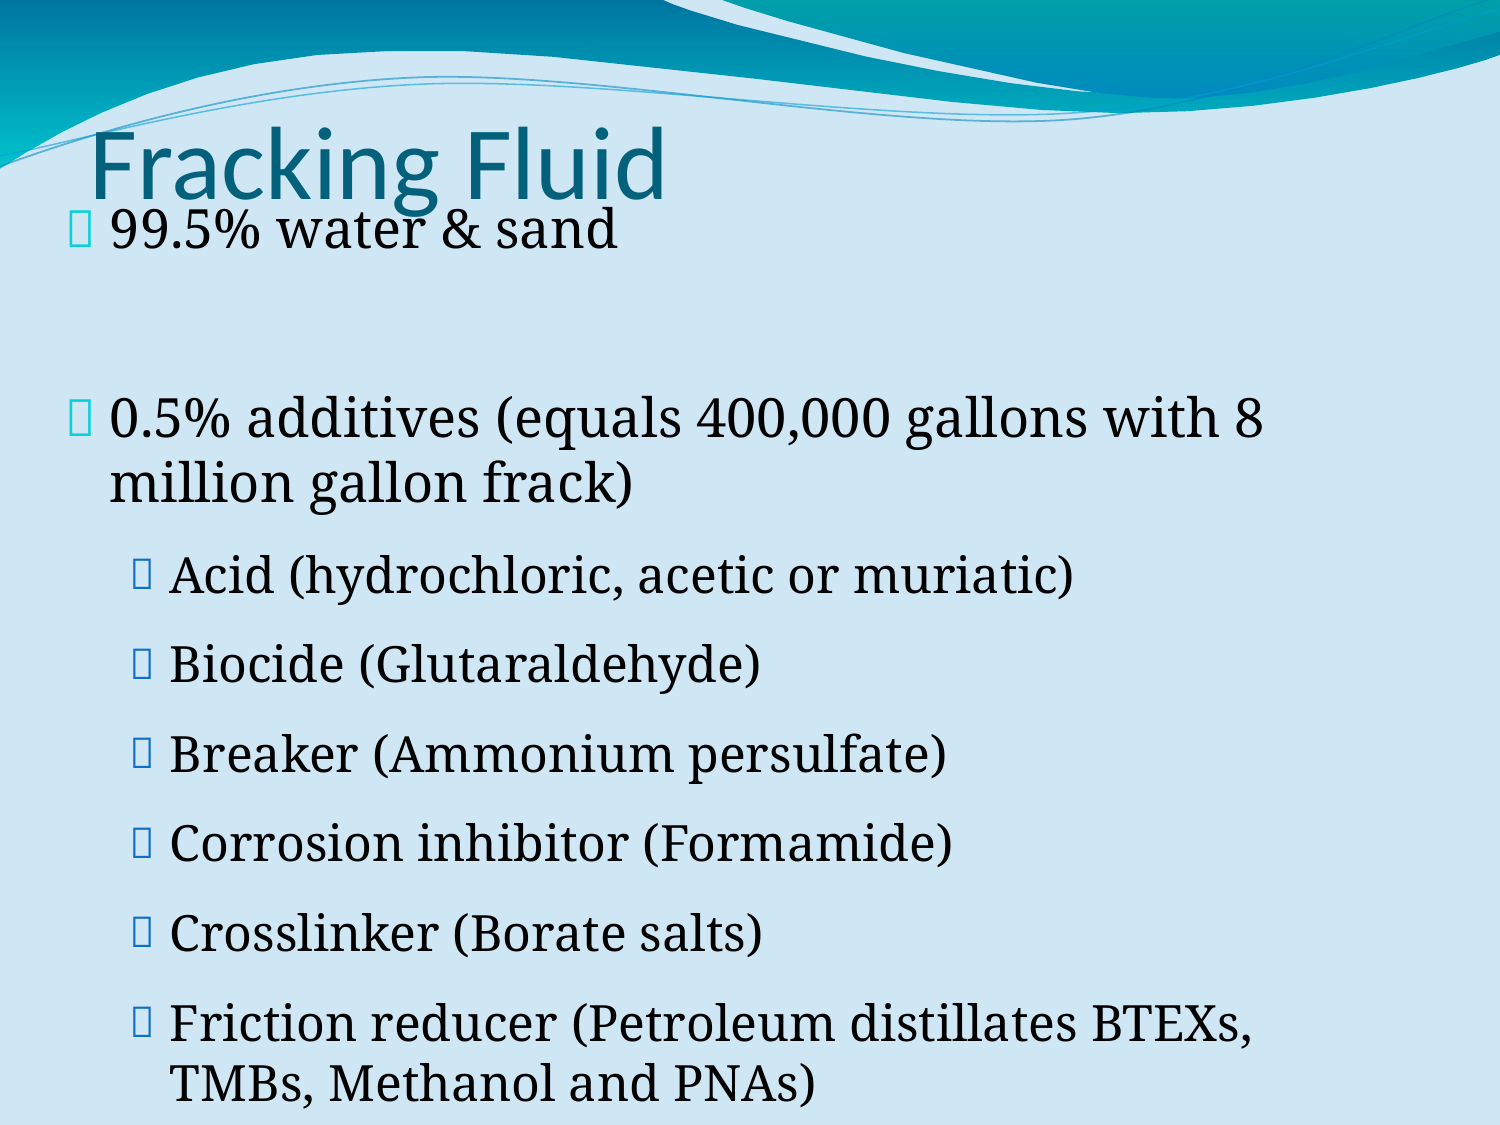

# Fracking Fluid
99.5% water & sand
0.5% additives (equals 400,000 gallons with 8 million gallon frack)
Acid (hydrochloric, acetic or muriatic)
Biocide (Glutaraldehyde)
Breaker (Ammonium persulfate)
Corrosion inhibitor (Formamide)
Crosslinker (Borate salts)
Friction reducer (Petroleum distillates BTEXs, TMBs, Methanol and PNAs)
Gel (Guar gum or hydroxyethyl cellulose)
Iron control (Citric acid)
Clay stabilizer (Potassium chloride)
pH adjuster (salts, Sodium or potassium bicarbonate)
Proppant (Sand)
Scale inhibitor (Poly- & ethylene glycol mixtures & glycol ethers)
Surfactant (Isopropanol)